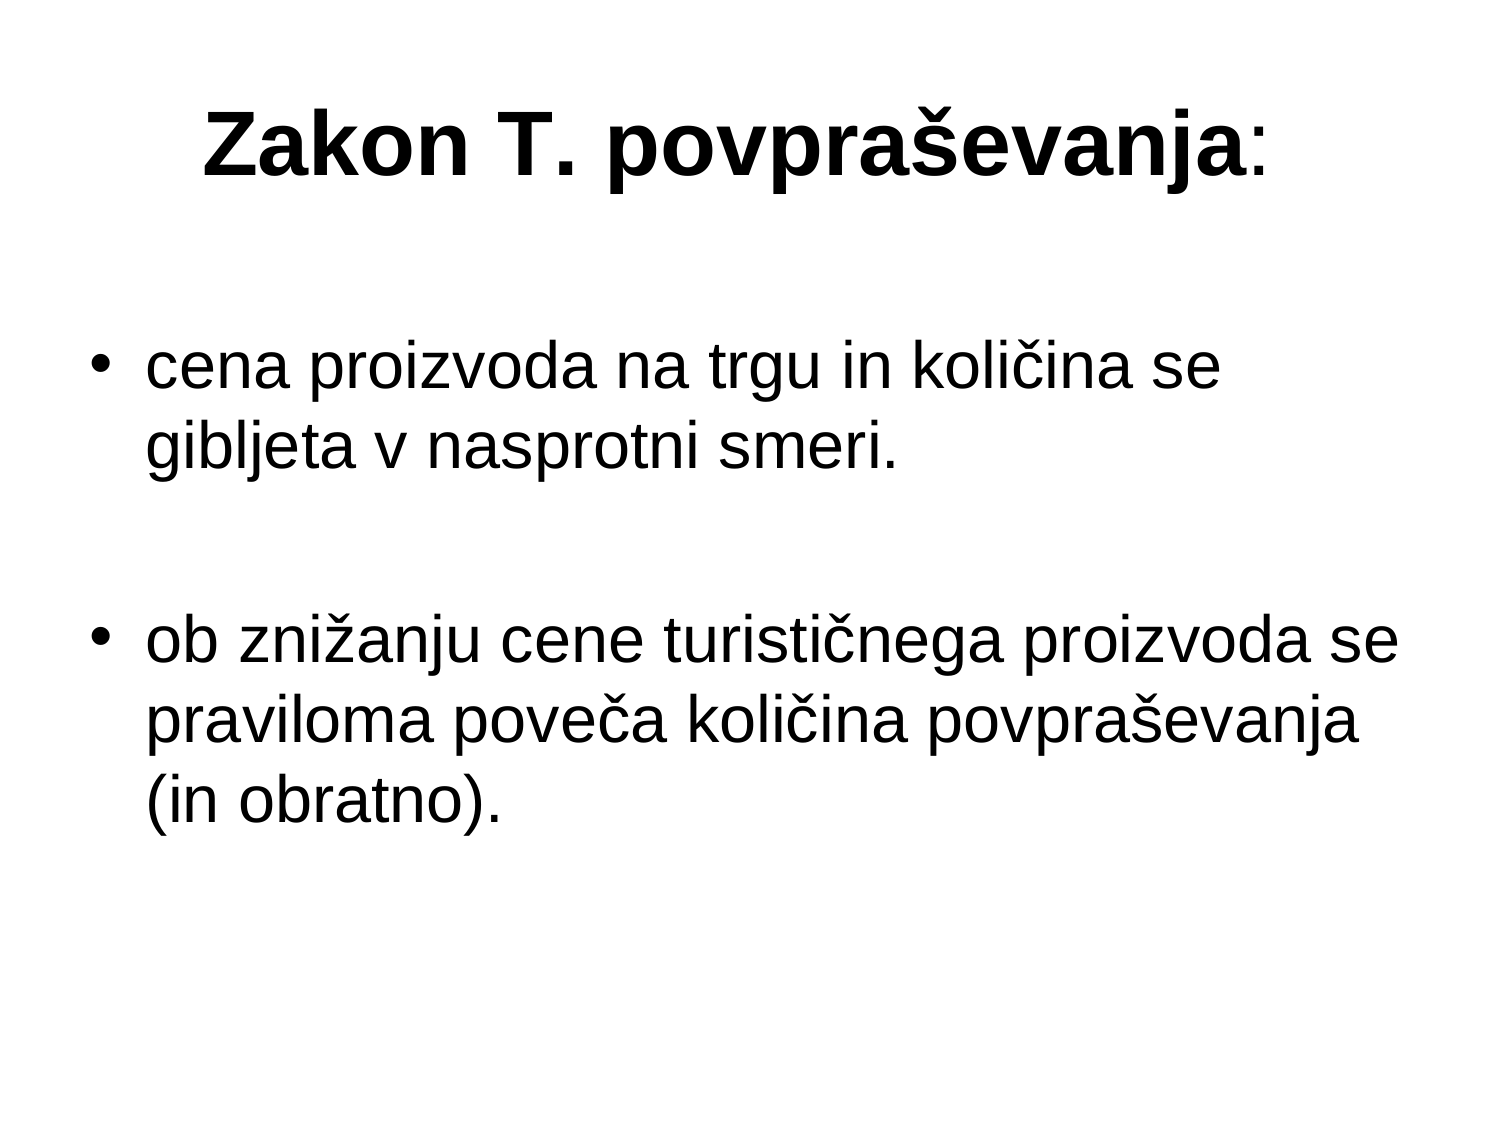

# Zakon T. povpraševanja:
cena proizvoda na trgu in količina se gibljeta v nasprotni smeri.
ob znižanju cene turističnega proizvoda se praviloma poveča količina povpraševanja (in obratno).